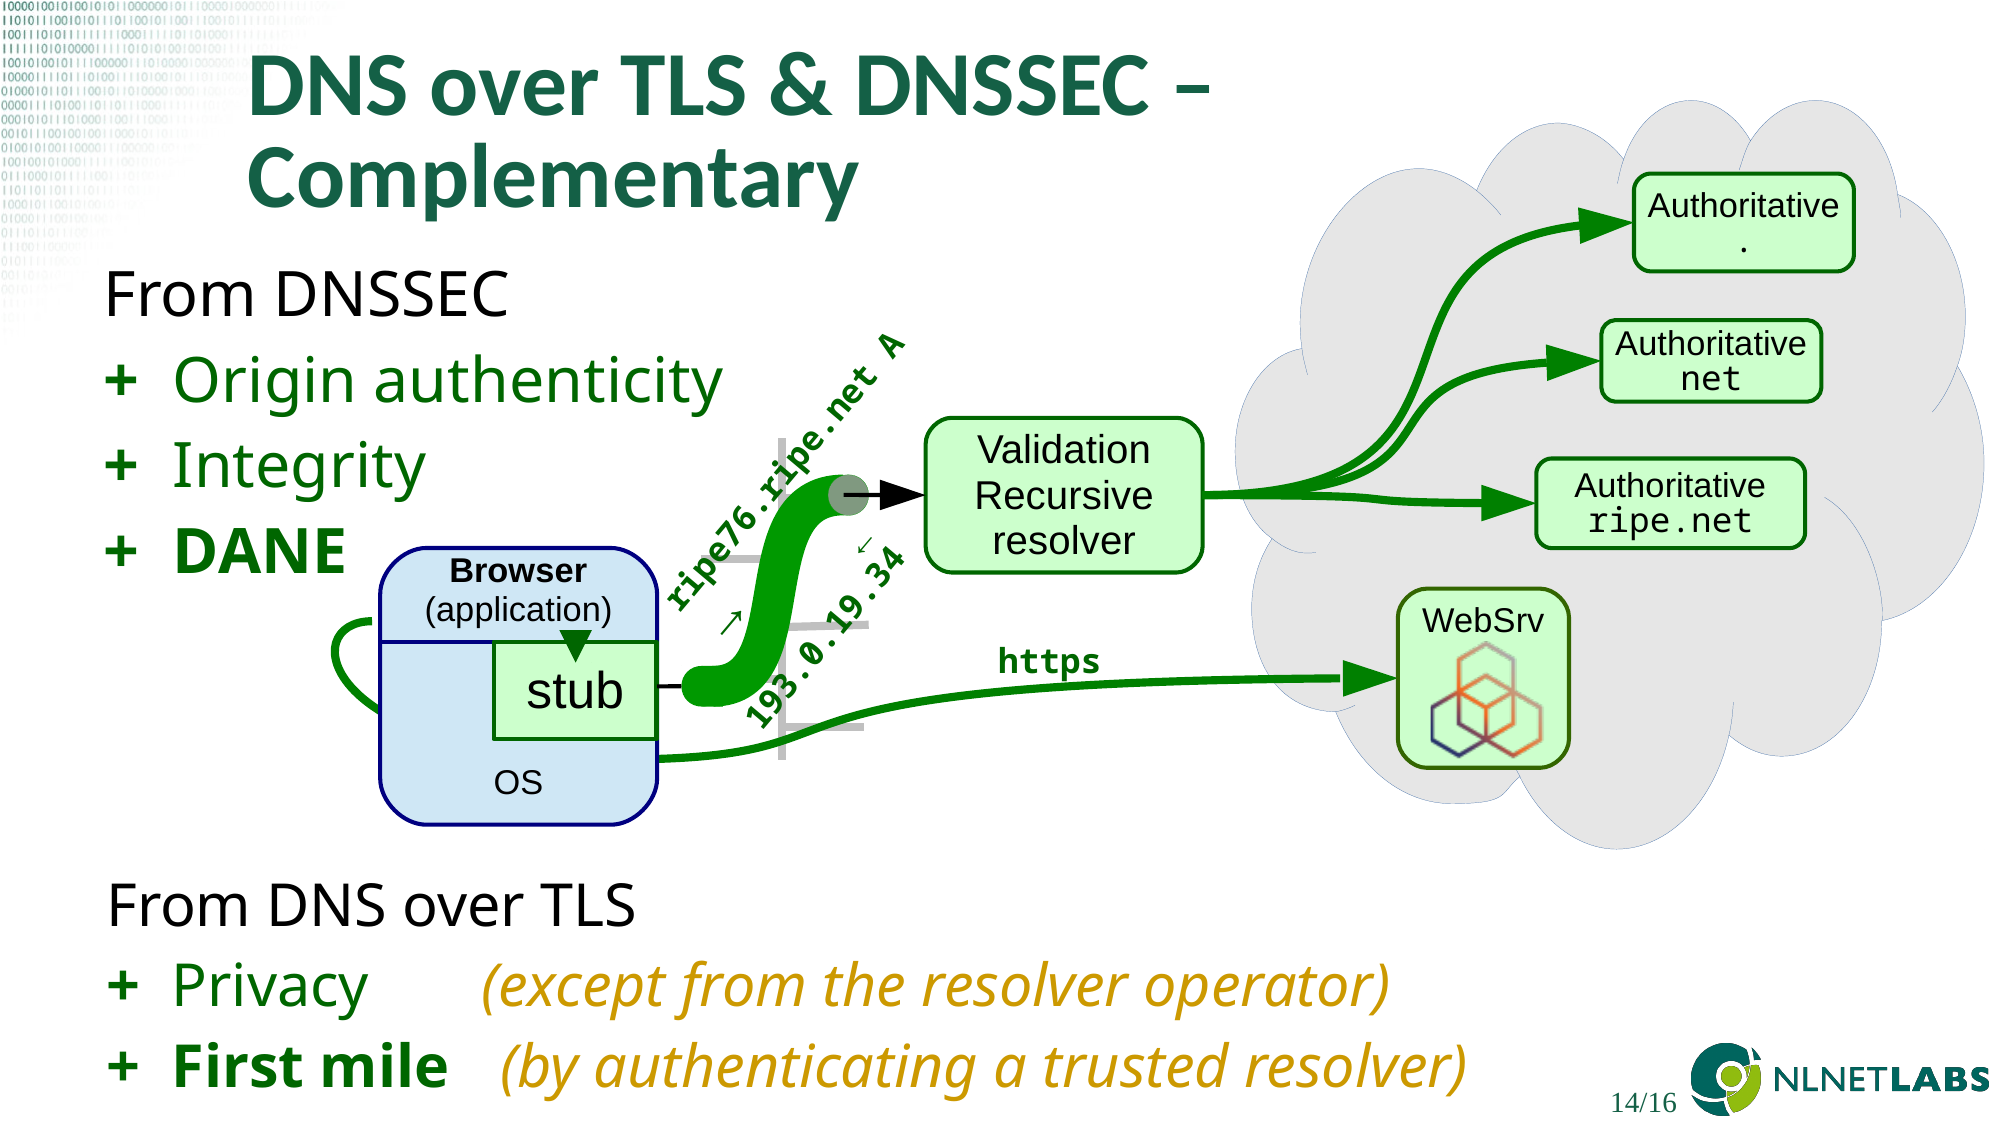

# DNS over TLS & DNSSEC – Complementary
From DNSSEC
+	Origin authenticity
+	Integrity
+	DANE
From DNS over TLS
+	Privacy			 (except from the resolver operator)
+	First mile	(by authenticating a trusted resolver)
14